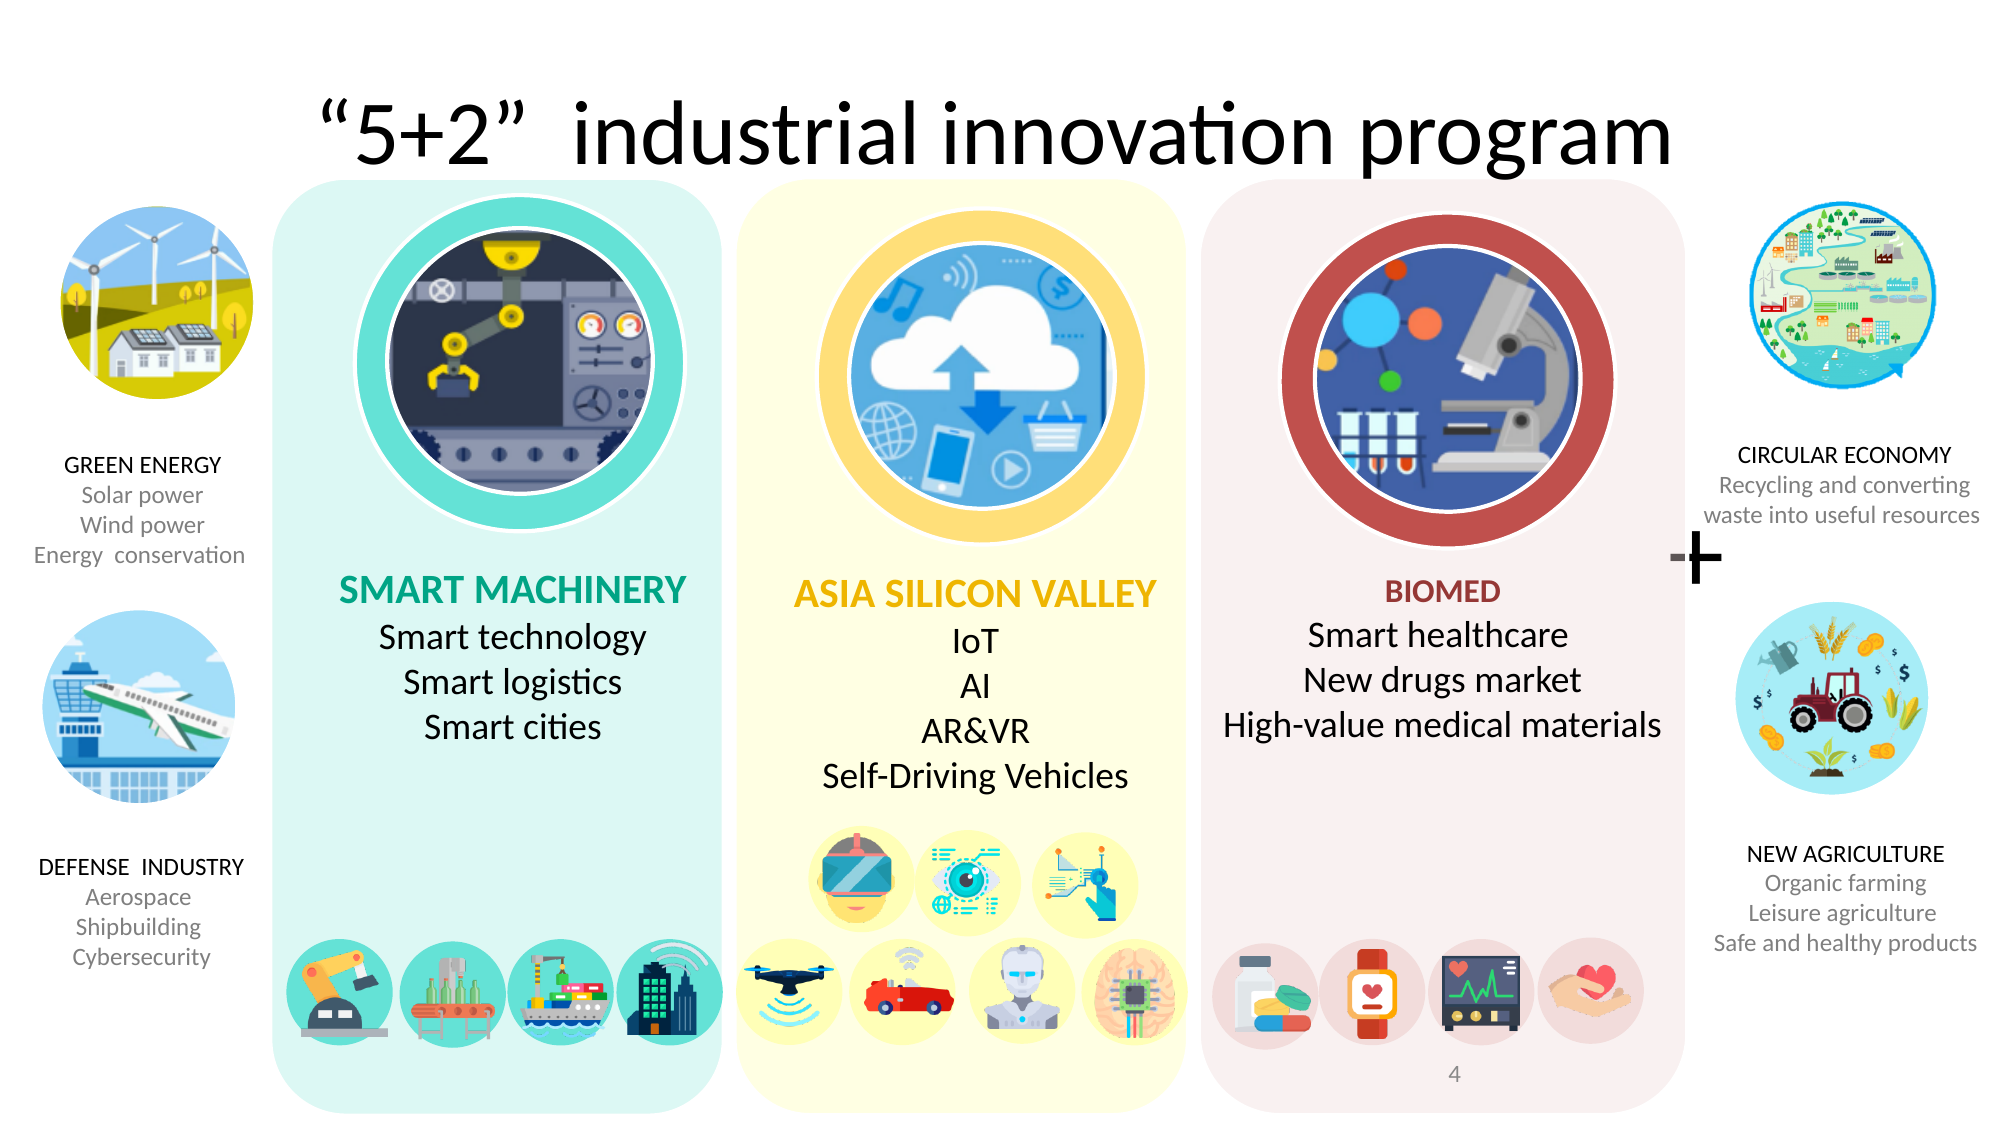

# “5+2” industrial innovation program
ASIA SILICON VALLEY
IoT
AI
AR&VR
Self-Driving Vehicles
BIOMED
Smart healthcare
New drugs market
High-value medical materials
SMART MACHINERY
 Smart technology
 Smart logistics
Smart cities
CIRCULAR ECONOMY
Recycling and converting
waste into useful resources
GREEN ENERGY
Solar power
Wind power
Energy conservation
+
NEW AGRICULTURE
Organic farming
Leisure agriculture
Safe and healthy products
DEFENSE INDUSTRY
Aerospace
Shipbuilding
Cybersecurity
1-1
2-1
4